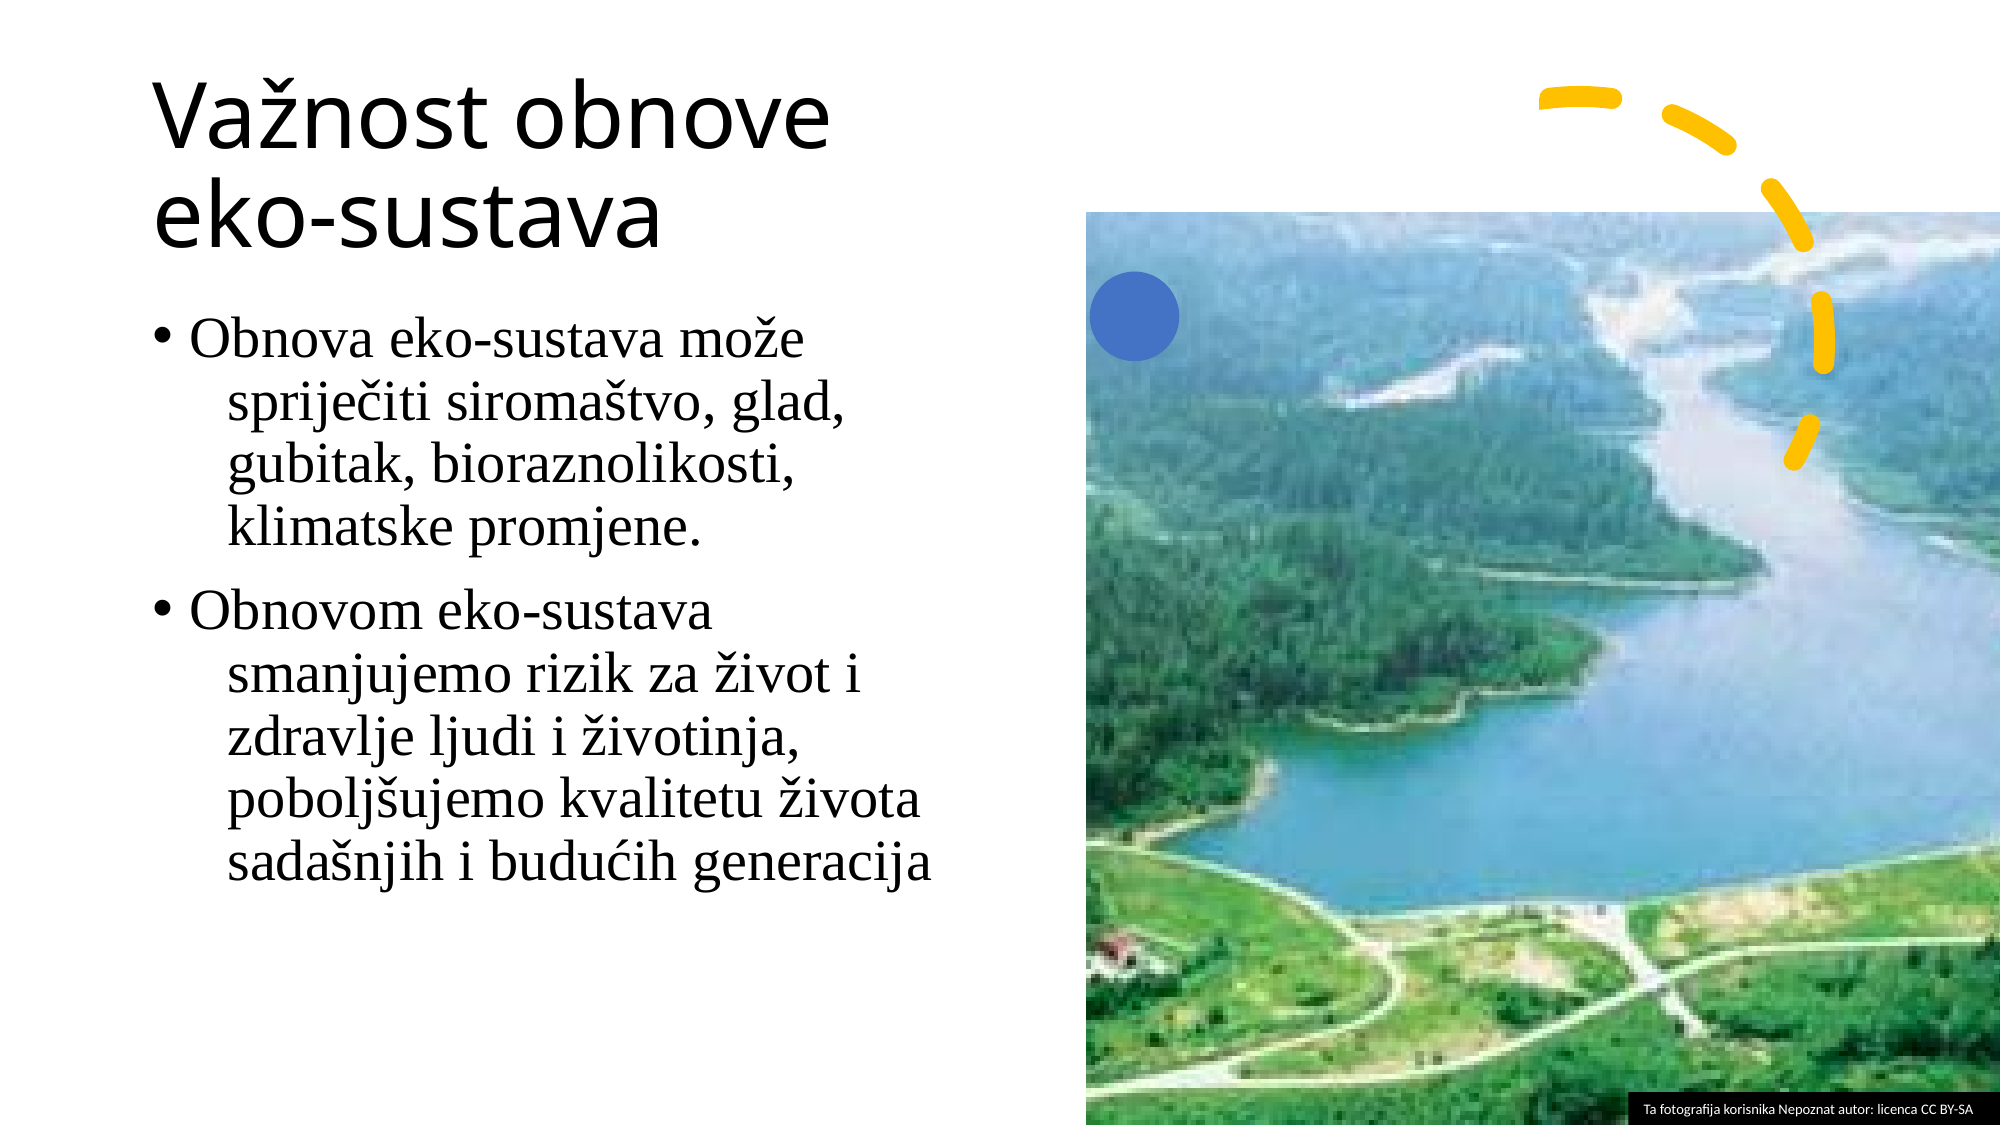

# Važnost obnove eko-sustava
Obnova eko-sustava može spriječiti siromaštvo, glad, gubitak, bioraznolikosti, klimatske promjene.
Obnovom eko-sustava smanjujemo rizik za život i zdravlje ljudi i životinja, poboljšujemo kvalitetu života sadašnjih i budućih generacija
Ta fotografija korisnika Nepoznat autor: licenca CC BY-SA